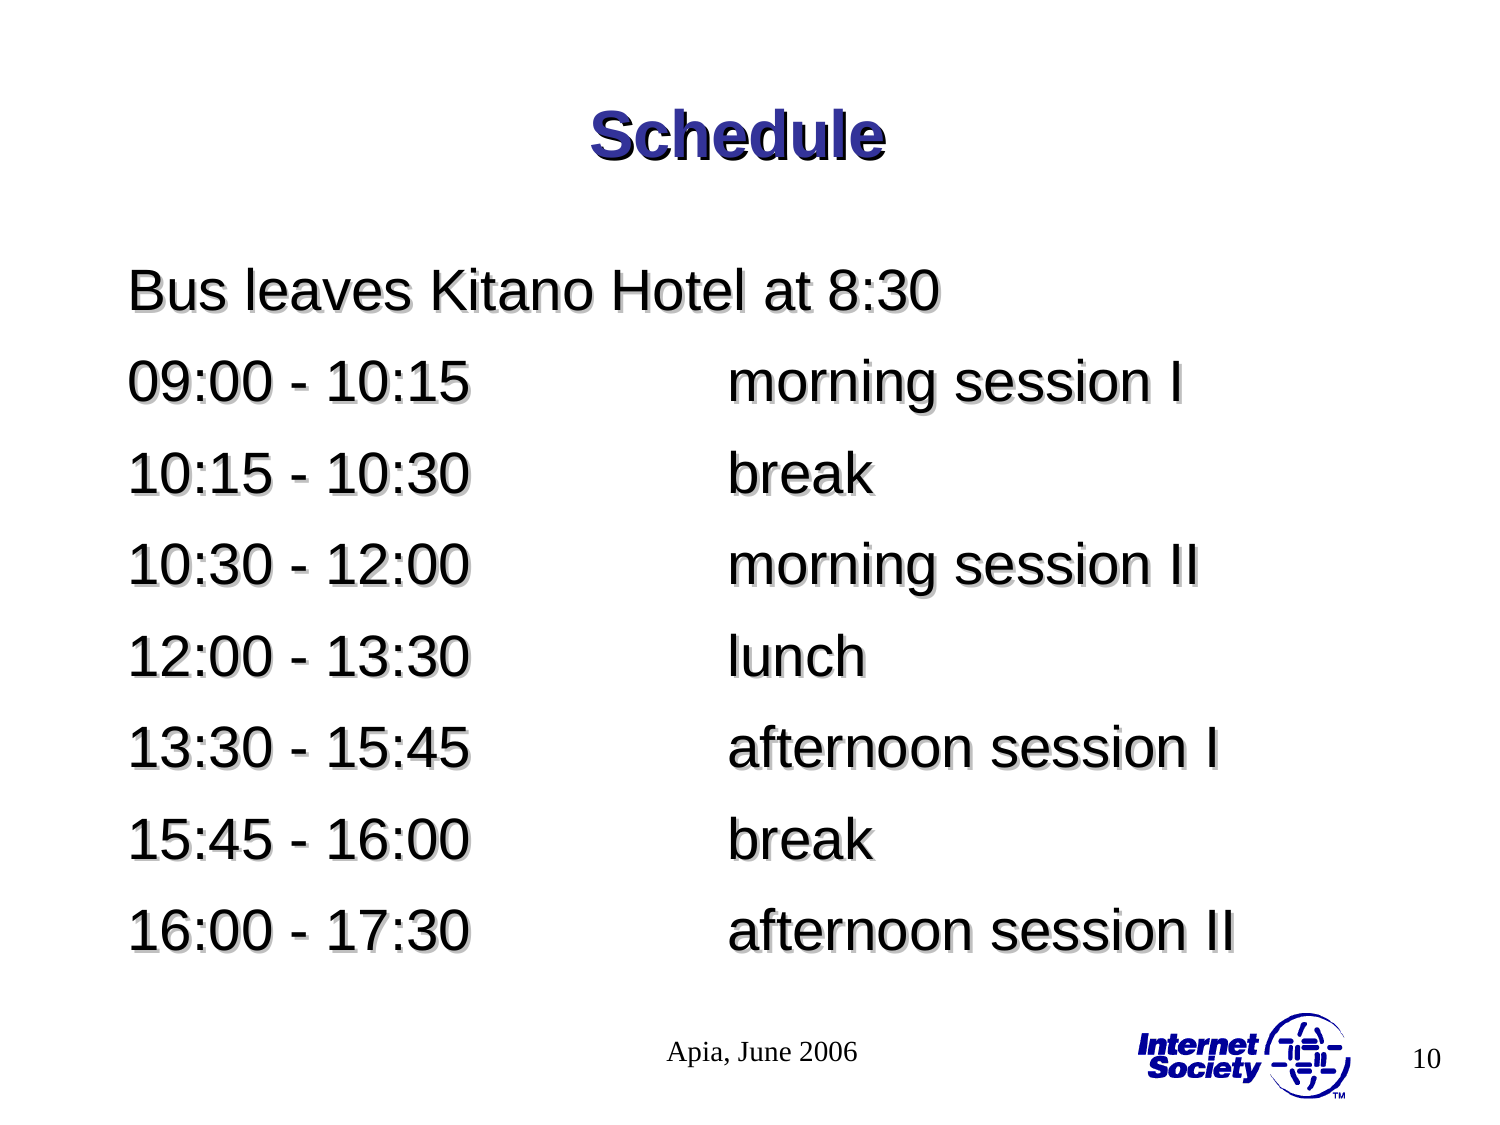

# Schedule
Bus leaves Kitano Hotel at 8:30
09:00 - 10:15		morning session I
10:15 - 10:30		break
10:30 - 12:00		morning session II
12:00 - 13:30 		lunch
13:30 - 15:45		afternoon session I
15:45 - 16:00		break
16:00 - 17:30		afternoon session II
Apia, June 2006